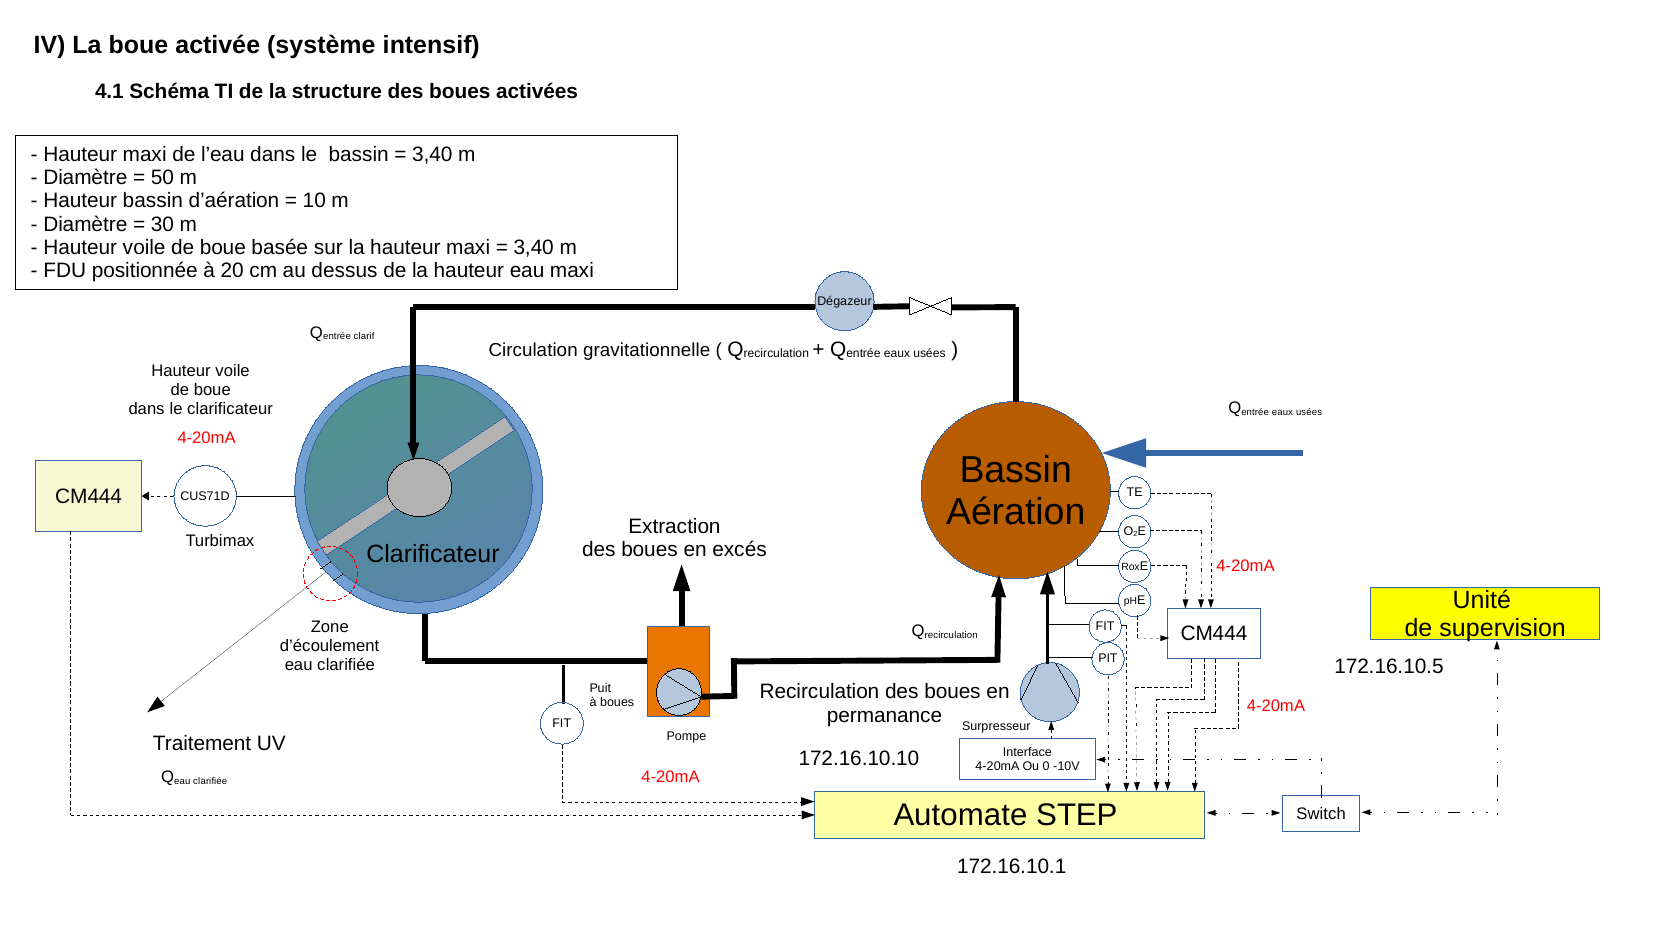

IV) La boue activée (système intensif)
4.1 Schéma TI de la structure des boues activées
- Hauteur maxi de l’eau dans le bassin = 3,40 m
- Diamètre = 50 m
- Hauteur bassin d’aération = 10 m
- Diamètre = 30 m
- Hauteur voile de boue basée sur la hauteur maxi = 3,40 m
- FDU positionnée à 20 cm au dessus de la hauteur eau maxi
Dégazeur
Qentrée clarif
Circulation gravitationnelle ( Qrecirculation + Qentrée eaux usées )
Hauteur voile
 de boue
dans le clarificateur
Qentrée eaux usées
Bassin
Aération
4-20mA
CM444
CUS71D
TE
Extraction
des boues en excés
O2E
Turbimax
Clarificateur
4-20mA
RoxE
pHE
Unité
de supervision
CM444
FIT
Zone d’écoulement
eau clarifiée
Qrecirculation
PIT
172.16.10.5
Recirculation des boues en permanance
Puit
à boues
4-20mA
FIT
Surpresseur
Pompe
Traitement UV
Interface
4-20mA Ou 0 -10V
172.16.10.10
4-20mA
Qeau clarifiée
Automate STEP
Switch
172.16.10.1